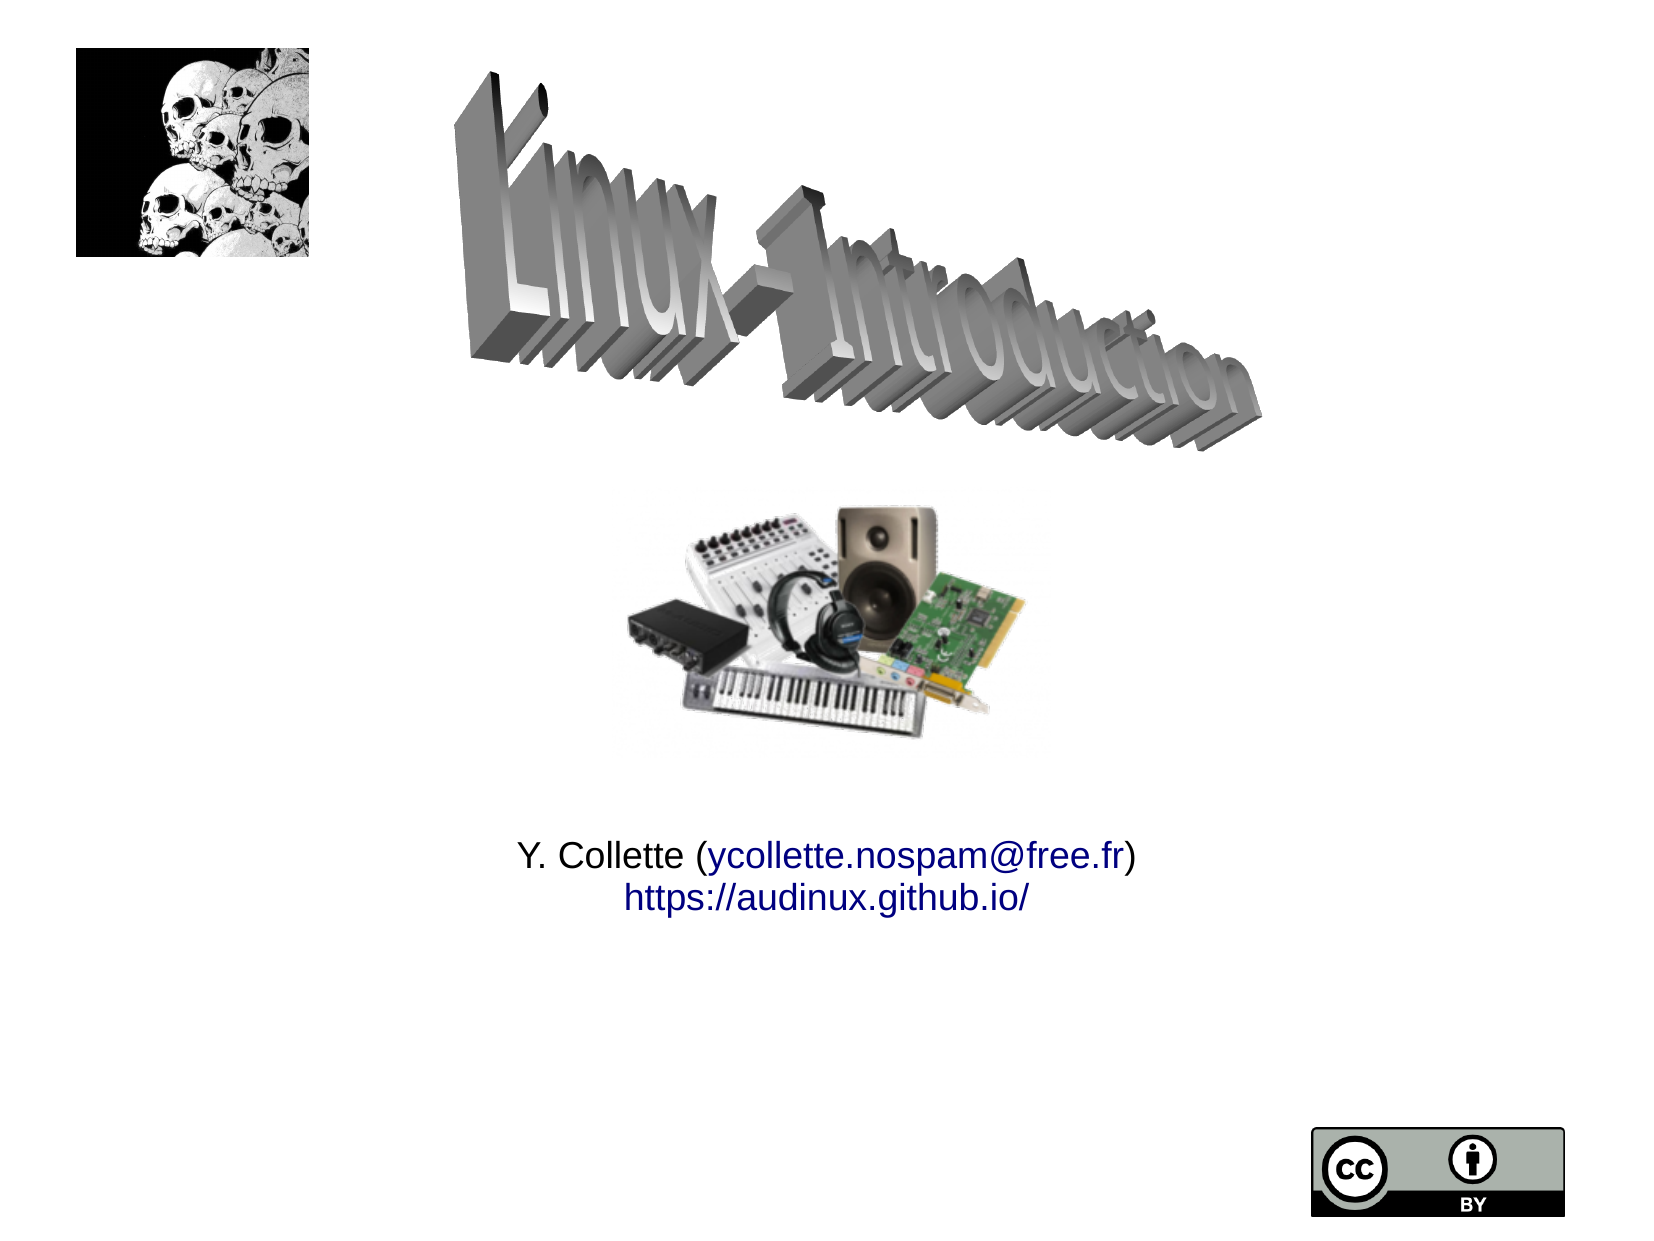

Linux – Introduction
Y. Collette (ycollette.nospam@free.fr)
https://audinux.github.io/